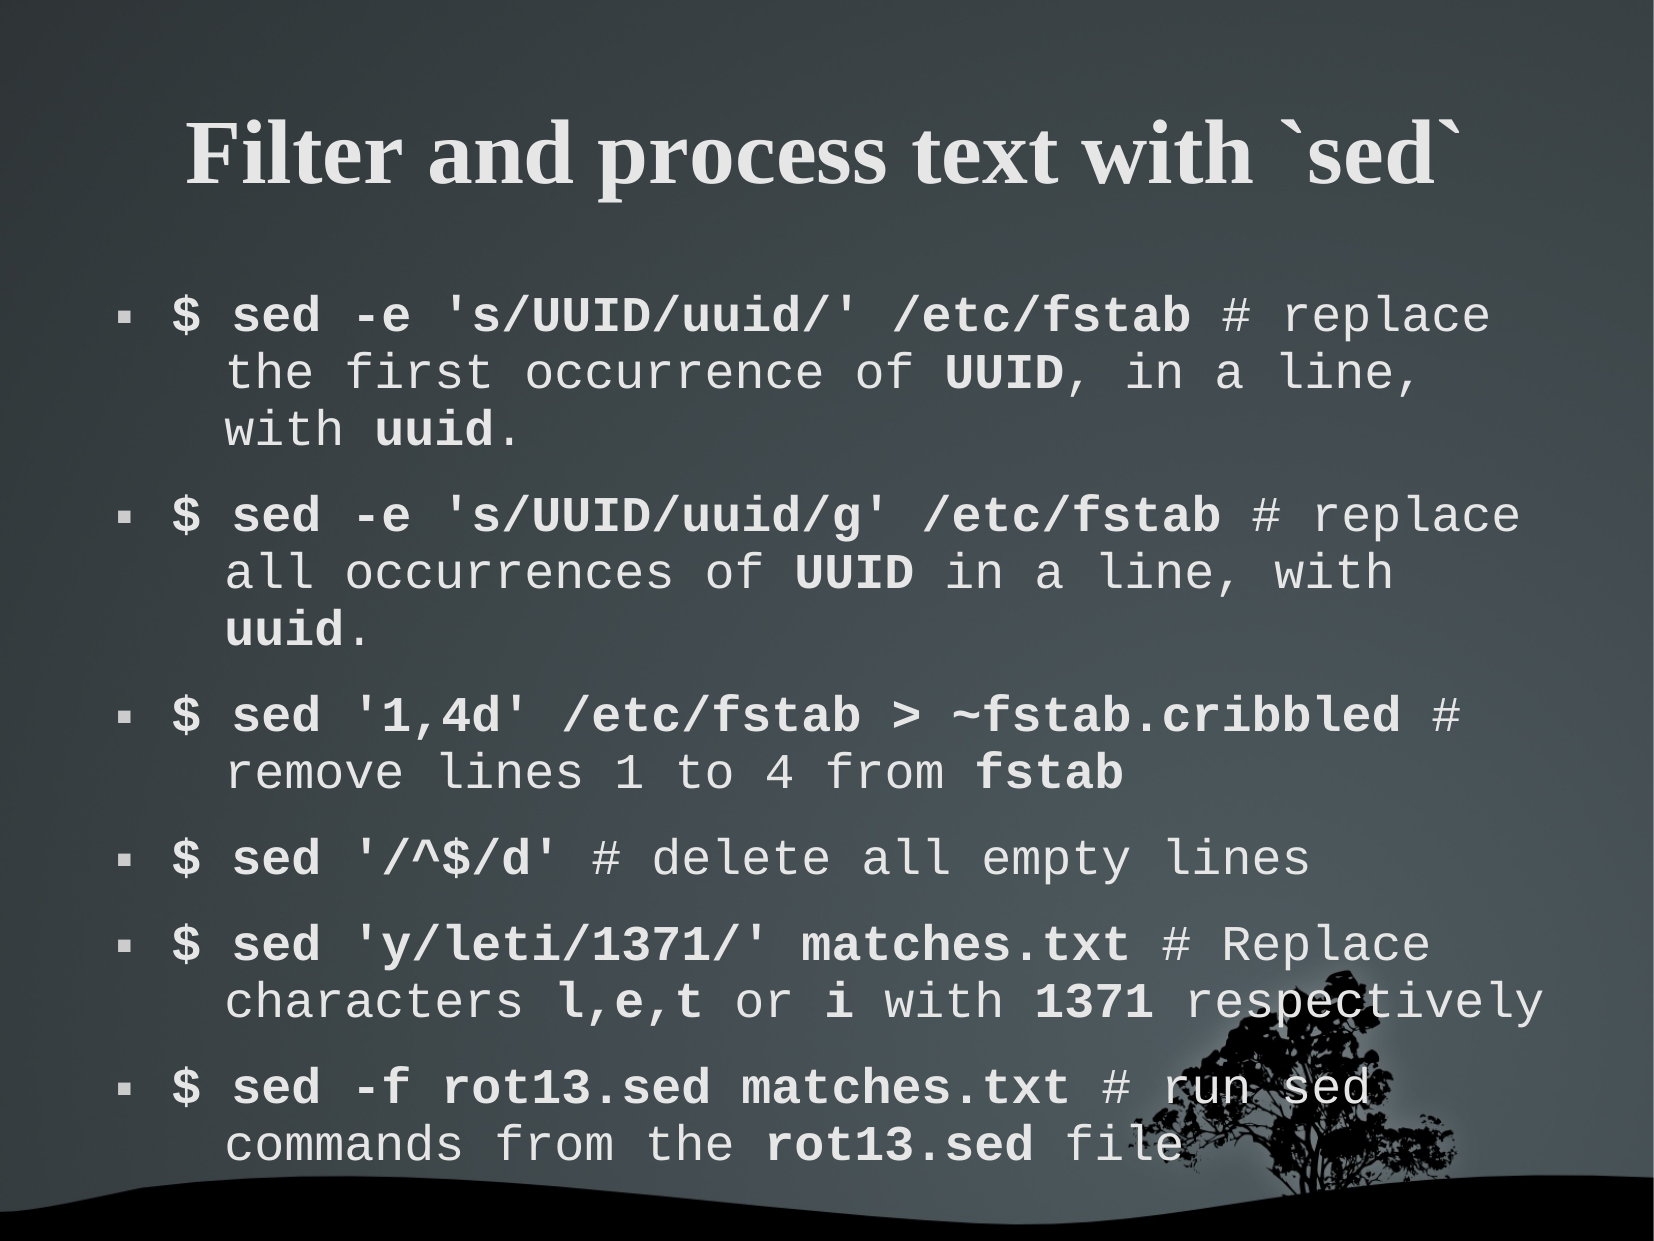

Filter and process text with `sed`
# $ sed -e 's/UUID/uuid/' /etc/fstab # replace the first occurrence of UUID, in a line, with uuid.
$ sed -e 's/UUID/uuid/g' /etc/fstab # replace all occurrences of UUID in a line, with uuid.
$ sed '1,4d' /etc/fstab > ~fstab.cribbled # remove lines 1 to 4 from fstab
$ sed '/^$/d' # delete all empty lines
$ sed 'y/leti/1371/' matches.txt # Replace characters l,e,t or i with 1371 respectively
$ sed -f rot13.sed matches.txt # run sed commands from the rot13.sed file